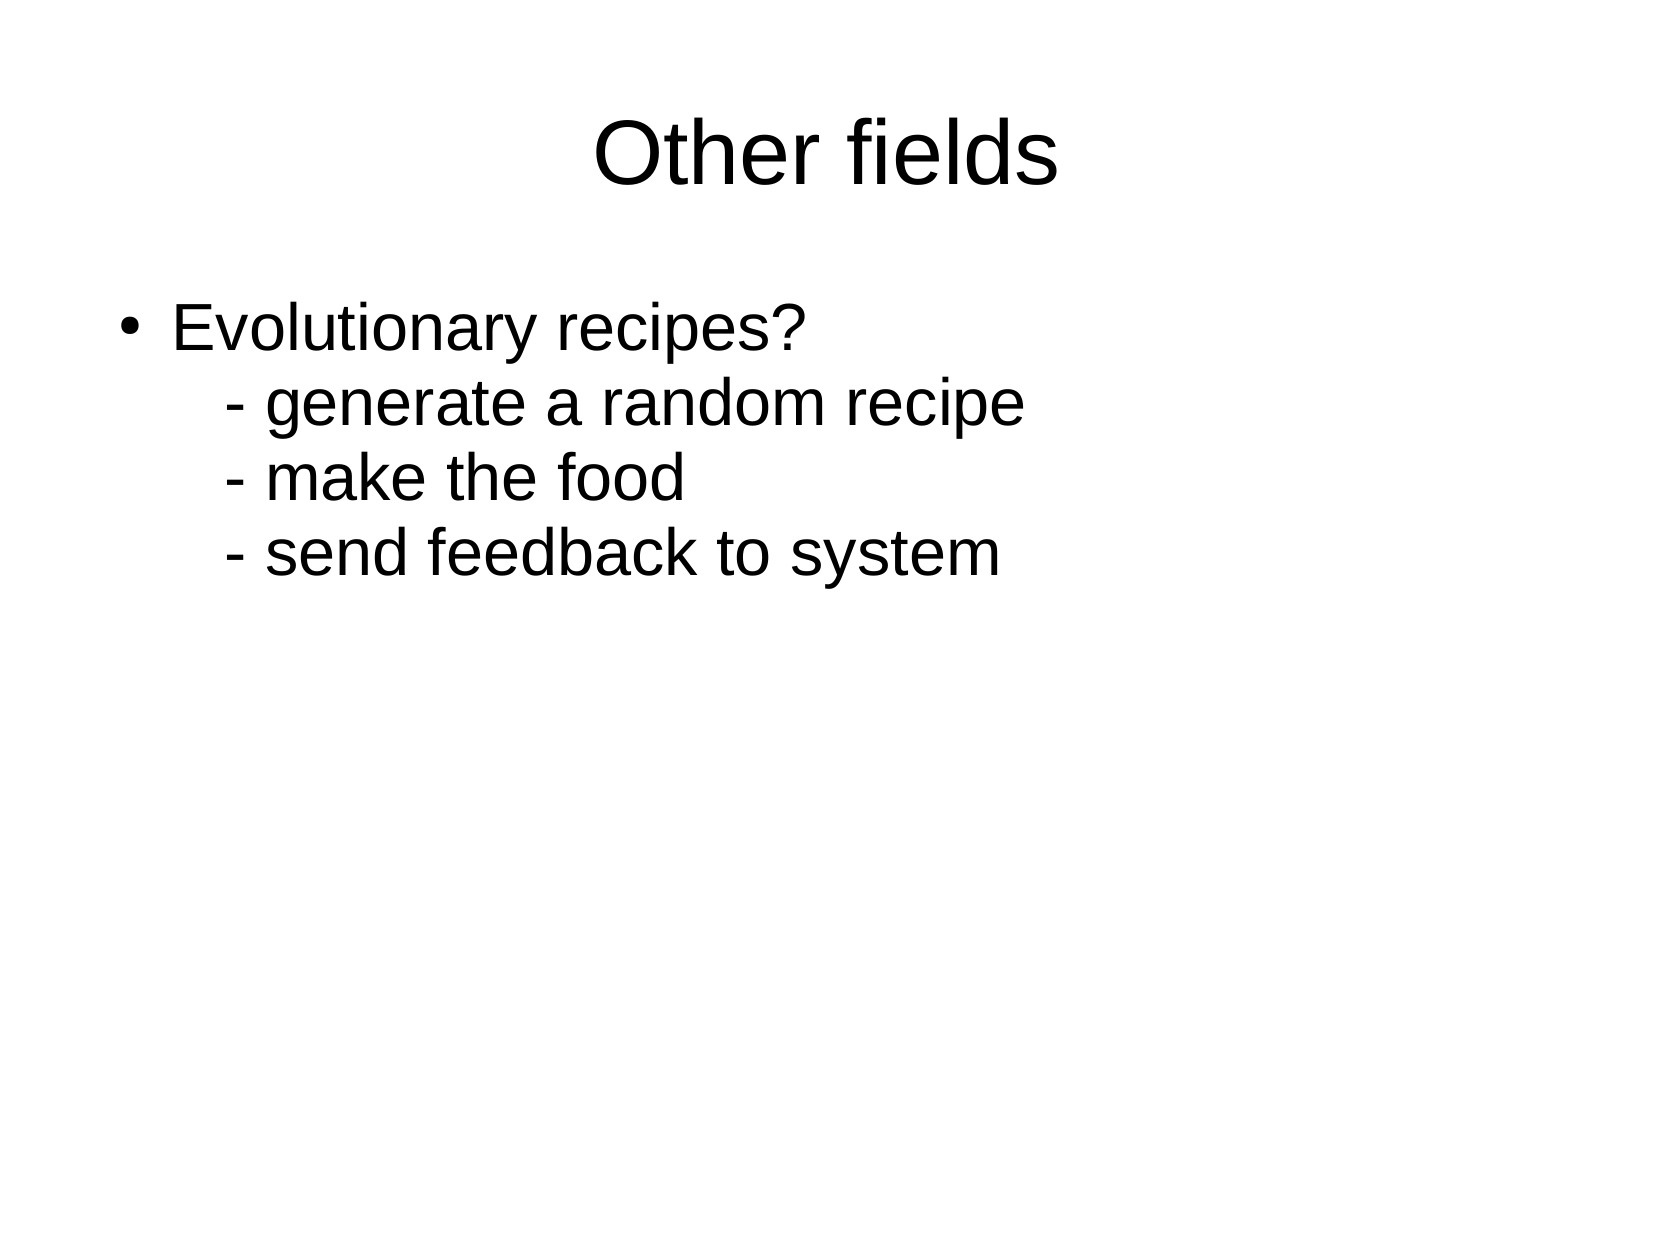

# Other fields
Evolutionary recipes?
- generate a random recipe
- make the food
- send feedback to system